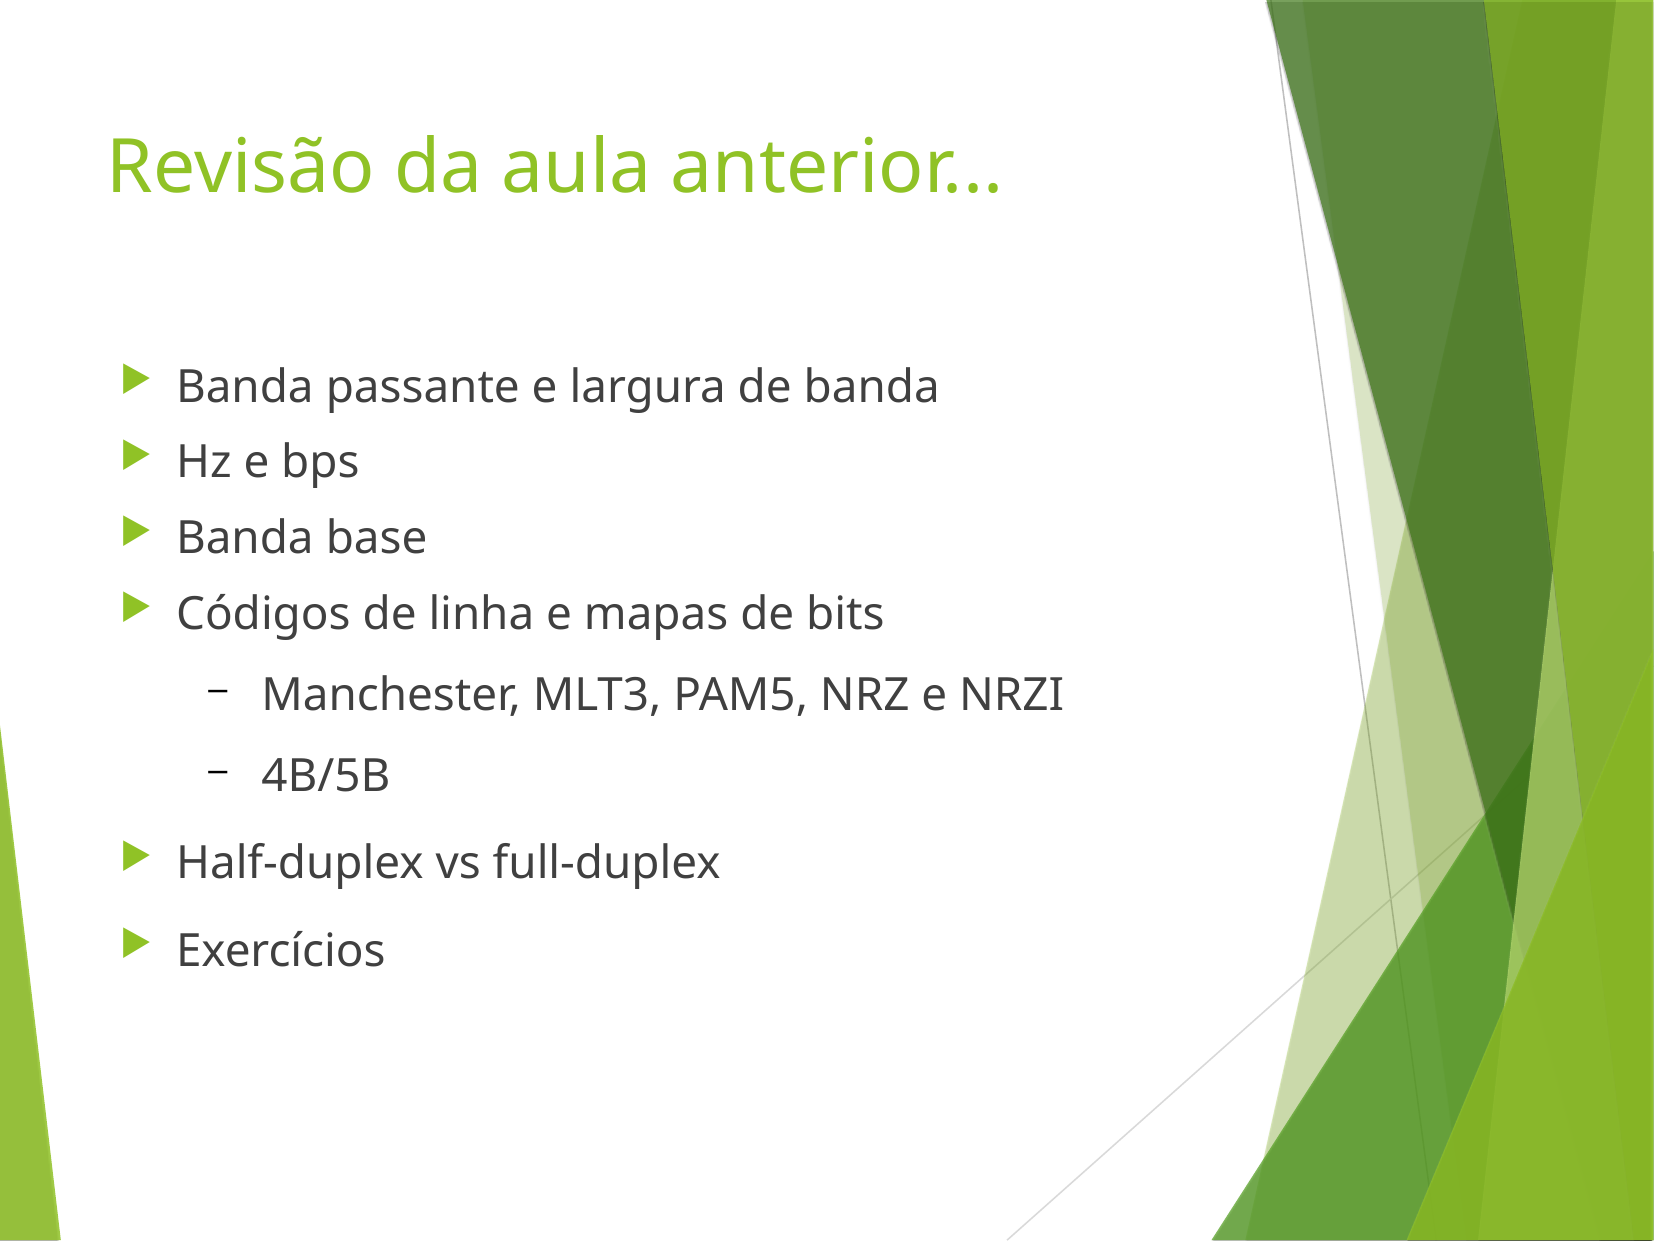

# Revisão da aula anterior...
Banda passante e largura de banda
Hz e bps
Banda base
Códigos de linha e mapas de bits
Manchester, MLT3, PAM5, NRZ e NRZI
4B/5B
Half-duplex vs full-duplex
Exercícios